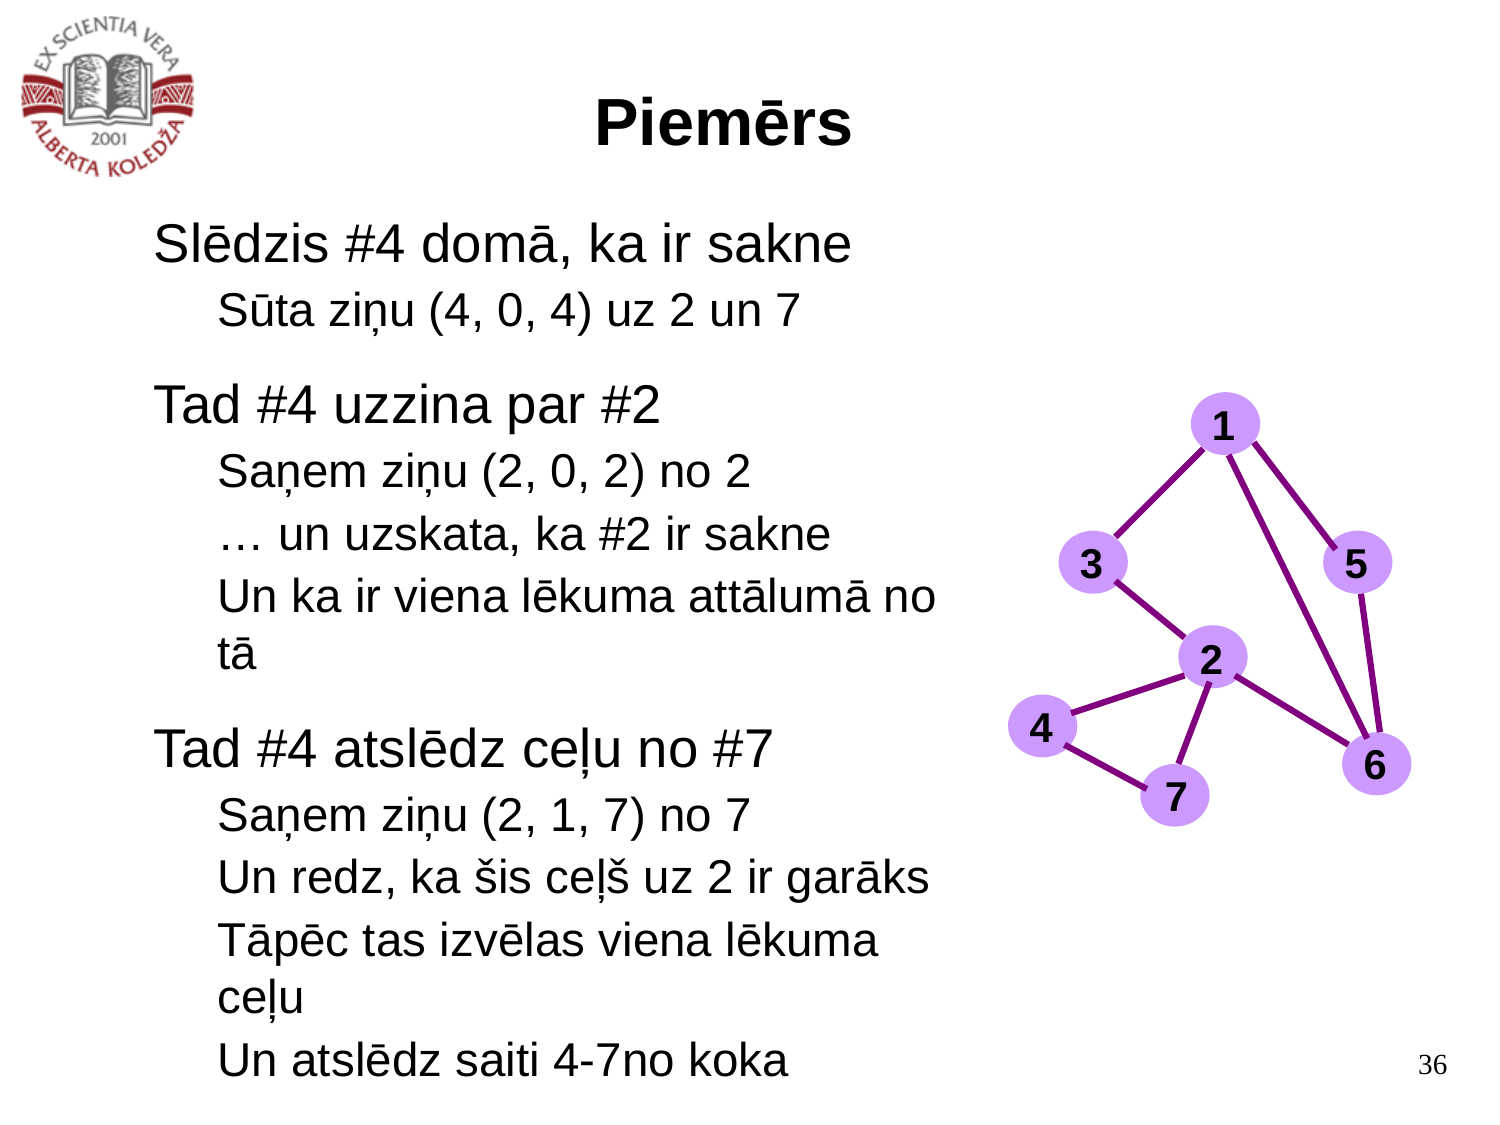

# Piemērs
Slēdzis #4 domā, ka ir sakne
Sūta ziņu (4, 0, 4) uz 2 un 7
Tad #4 uzzina par #2
Saņem ziņu (2, 0, 2) no 2
… un uzskata, ka #2 ir sakne
Un ka ir viena lēkuma attālumā no tā
Tad #4 atslēdz ceļu no #7
Saņem ziņu (2, 1, 7) no 7
Un redz, ka šis ceļš uz 2 ir garāks
Tāpēc tas izvēlas viena lēkuma ceļu
Un atslēdz saiti 4-7no koka
1
3
5
2
4
6
7